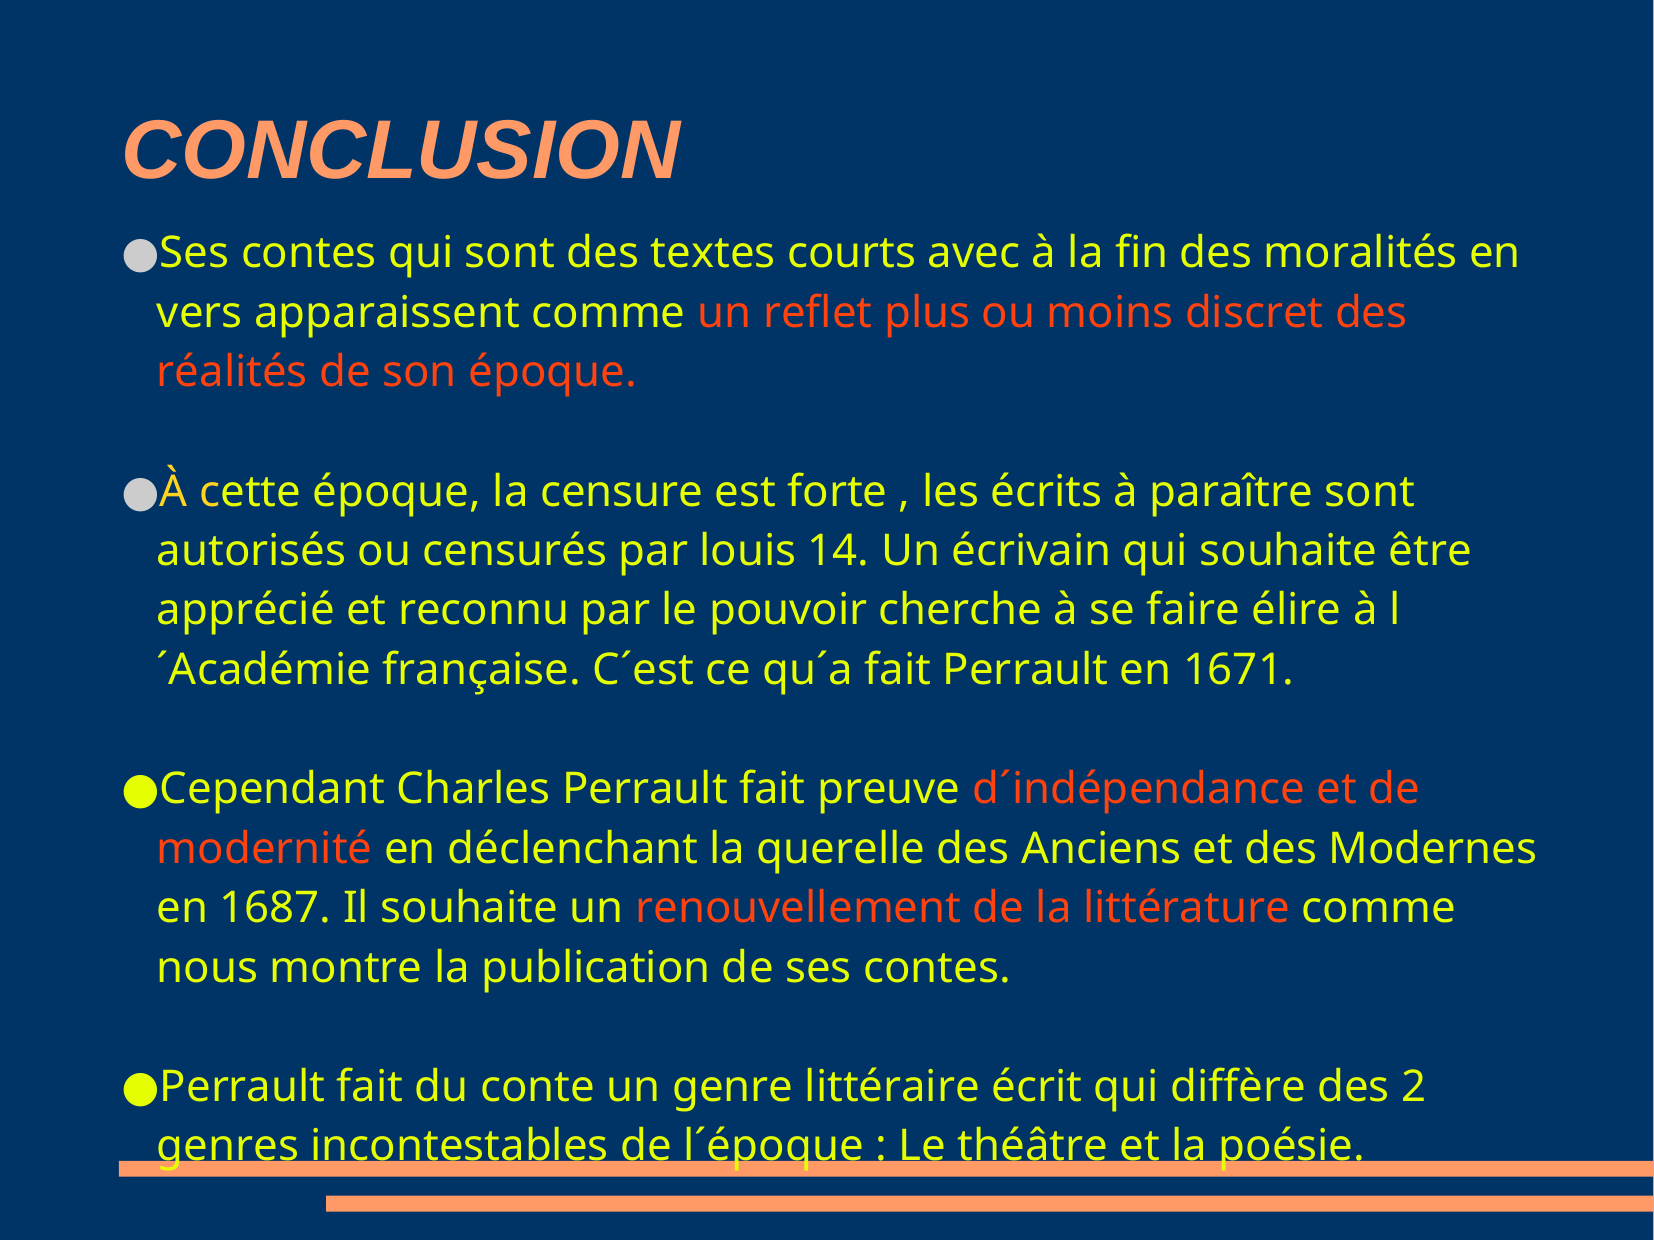

# CONCLUSION
●Ses contes qui sont des textes courts avec à la fin des moralités en vers apparaissent comme un reflet plus ou moins discret des réalités de son époque.
●À cette époque, la censure est forte , les écrits à paraître sont autorisés ou censurés par louis 14. Un écrivain qui souhaite être apprécié et reconnu par le pouvoir cherche à se faire élire à l´Académie française. C´est ce qu´a fait Perrault en 1671.
●Cependant Charles Perrault fait preuve d´indépendance et de modernité en déclenchant la querelle des Anciens et des Modernes en 1687. Il souhaite un renouvellement de la littérature comme nous montre la publication de ses contes.
●Perrault fait du conte un genre littéraire écrit qui diffère des 2 genres incontestables de l´époque : Le théâtre et la poésie.